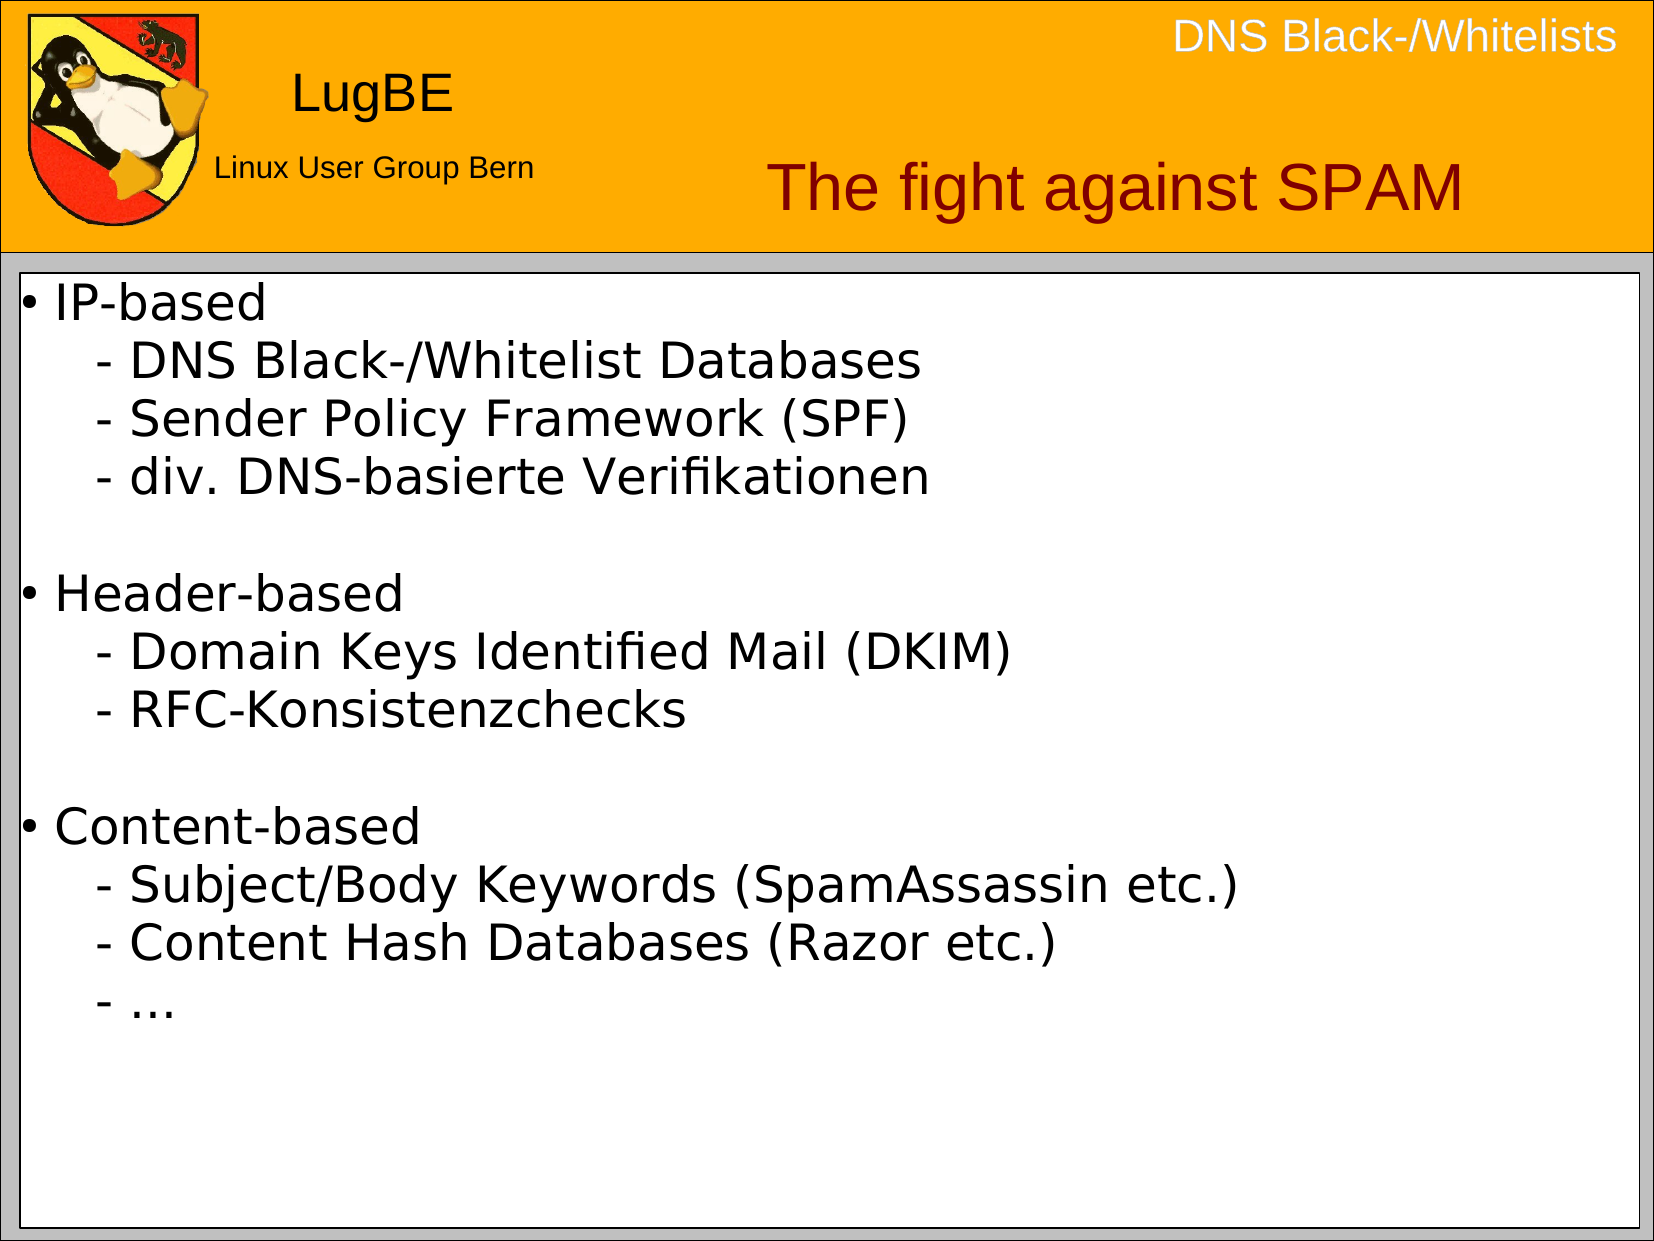

The fight against SPAM
 IP-based
 	- DNS Black-/Whitelist Databases
	- Sender Policy Framework (SPF)
	- div. DNS-basierte Verifikationen
 Header-based
	- Domain Keys Identified Mail (DKIM)
	- RFC-Konsistenzchecks
 Content-based
	- Subject/Body Keywords (SpamAssassin etc.)
	- Content Hash Databases (Razor etc.)
	- ...